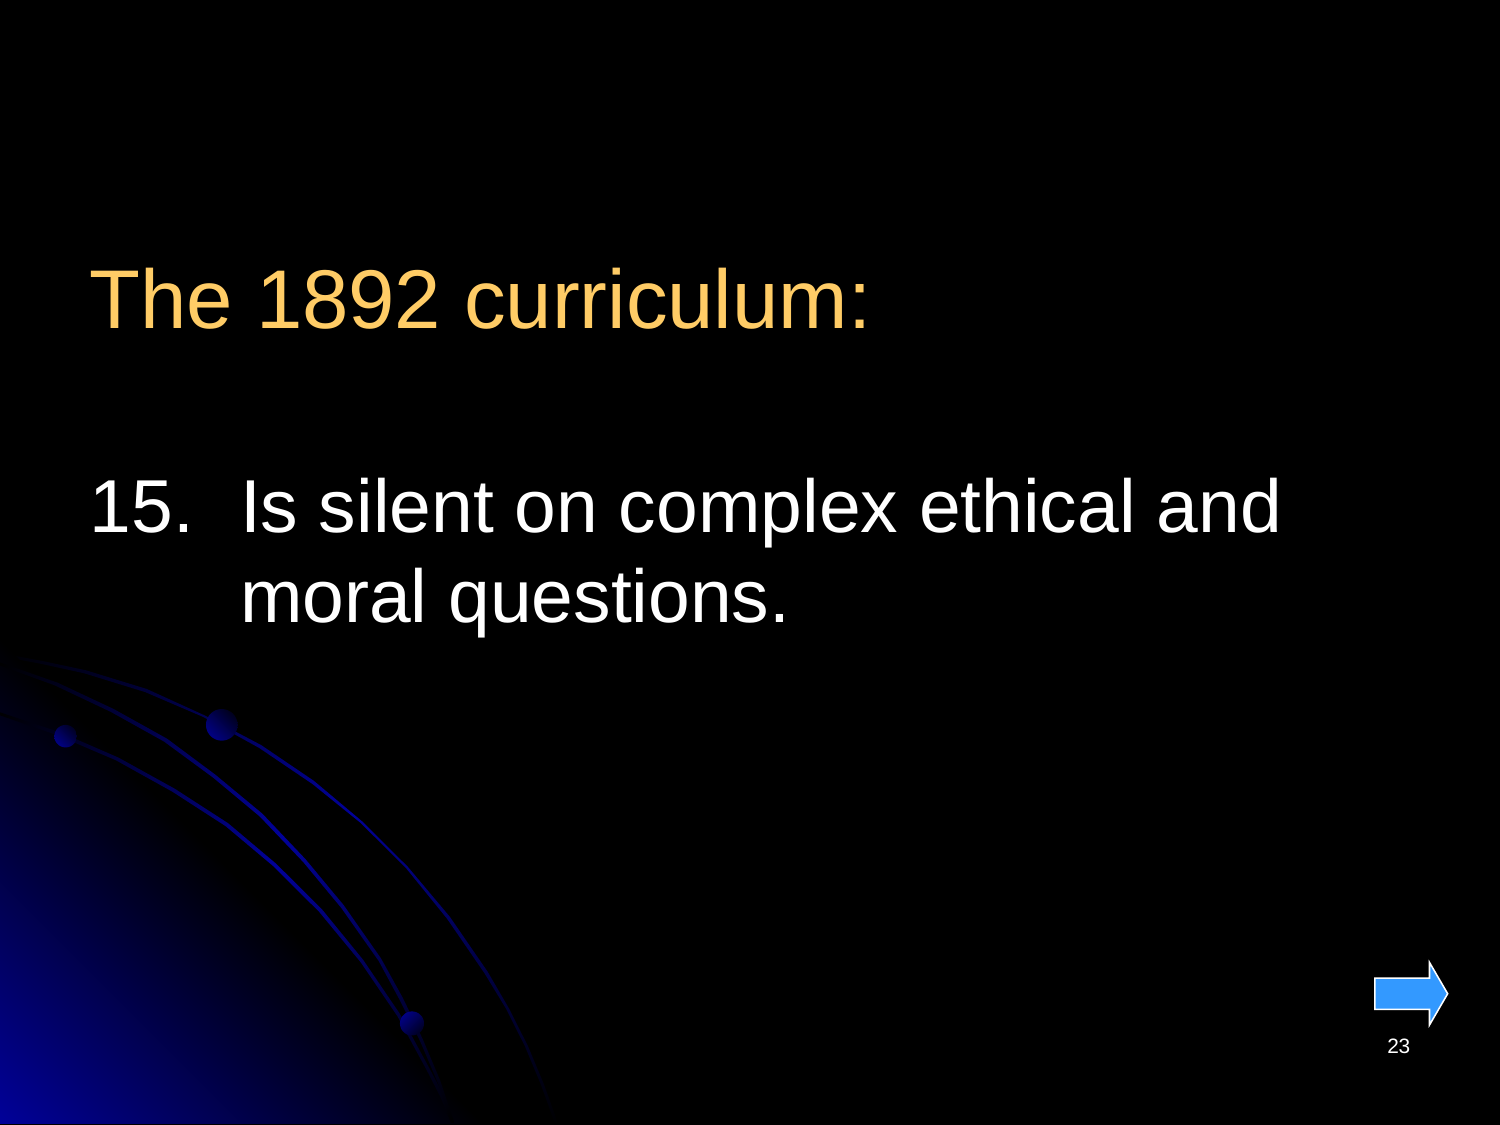

The 1892 curriculum:
15.	Is silent on complex ethical and moral questions.
23